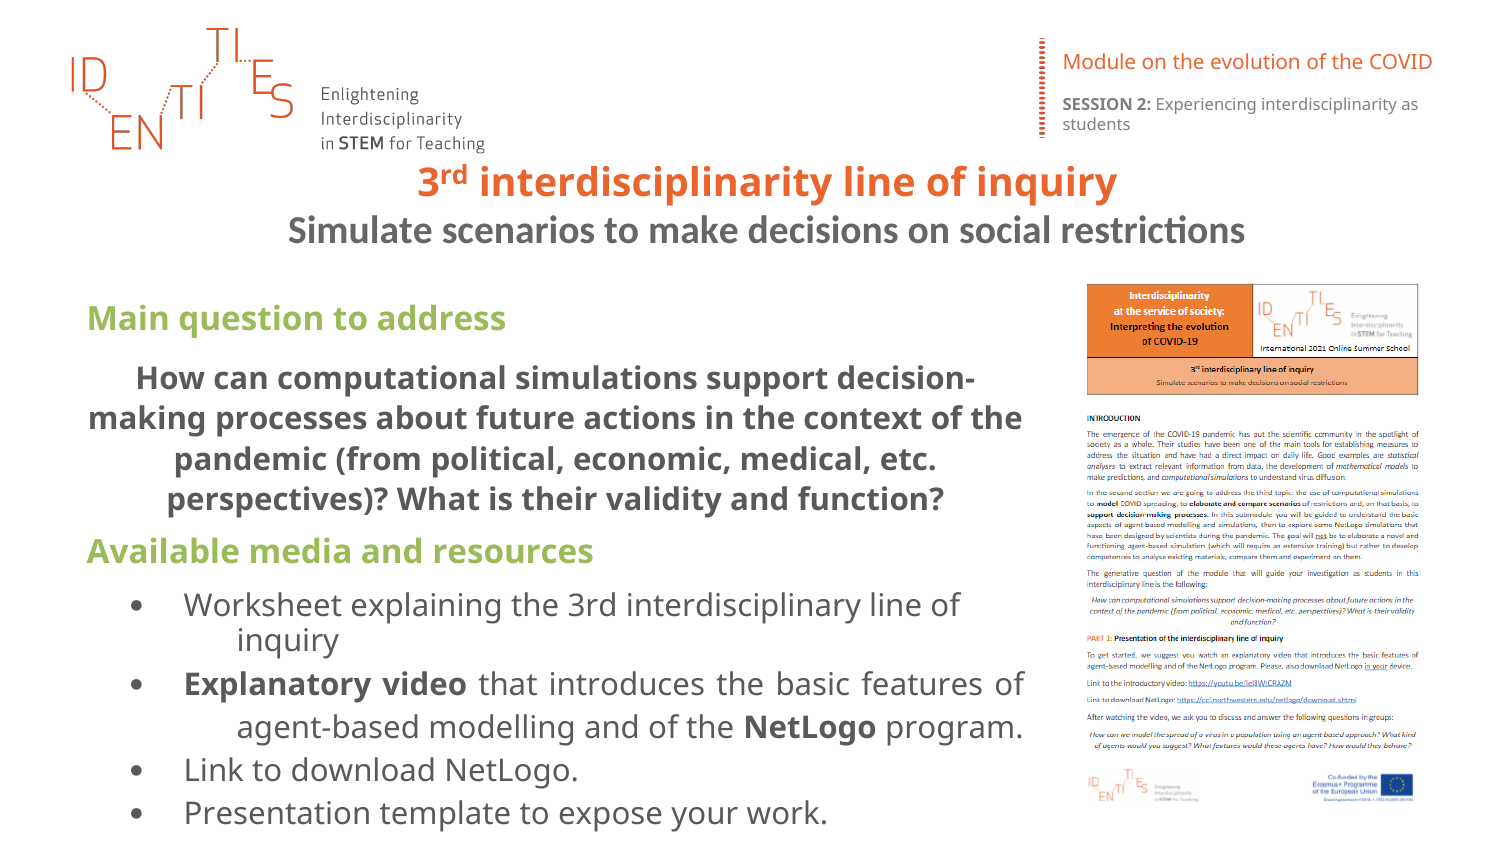

Module on the evolution of the COVID
SESSION 2: Experiencing interdisciplinarity as students
# 3rd interdisciplinarity line of inquiry
Simulate scenarios to make decisions on social restrictions
Main question to address
How can computational simulations support decision-making processes about future actions in the context of the pandemic (from political, economic, medical, etc. perspectives)? What is their validity and function?
Available media and resources
Worksheet explaining the 3rd interdisciplinary line of inquiry
Explanatory video that introduces the basic features of agent-based modelling and of the NetLogo program.
Link to download NetLogo.
Presentation template to expose your work.